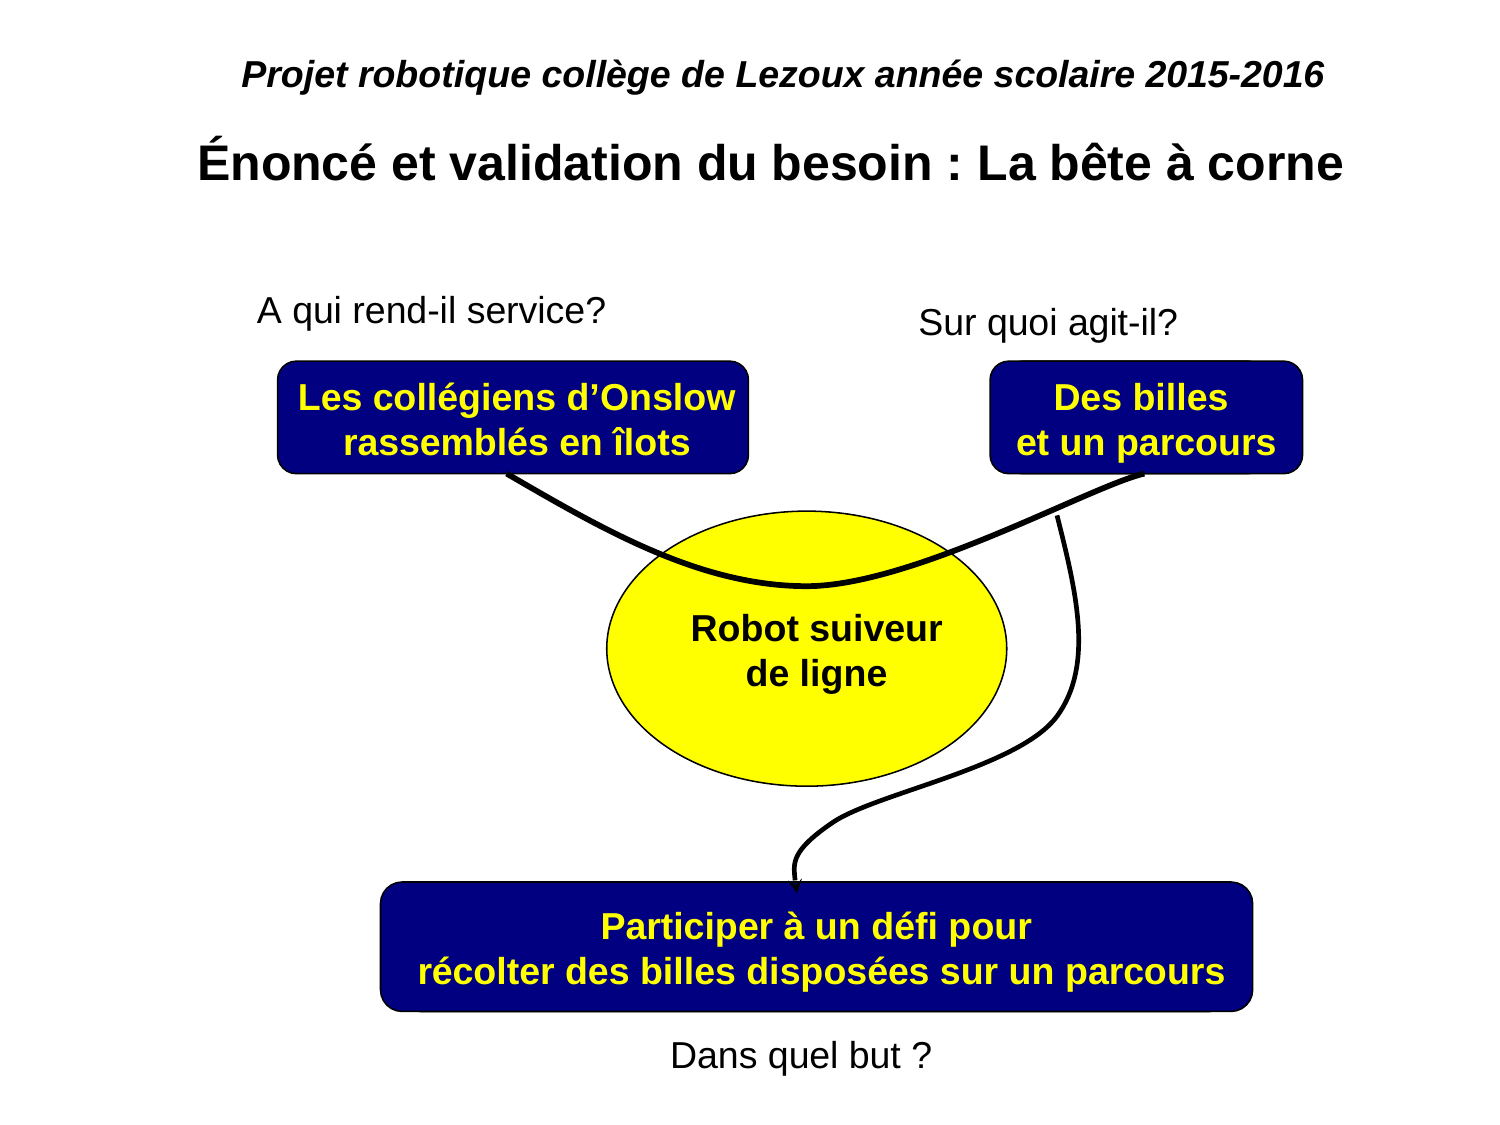

Projet robotique collège de Lezoux année scolaire 2015-2016
# Énoncé et validation du besoin : La bête à corne
A qui rend-il service?
Sur quoi agit-il?
Les collégiens d’Onslow
rassemblés en îlots
Des billes
et un parcours
 Robot suiveur
de ligne
Participer à un défi pour
 récolter des billes disposées sur un parcours
Dans quel but ?